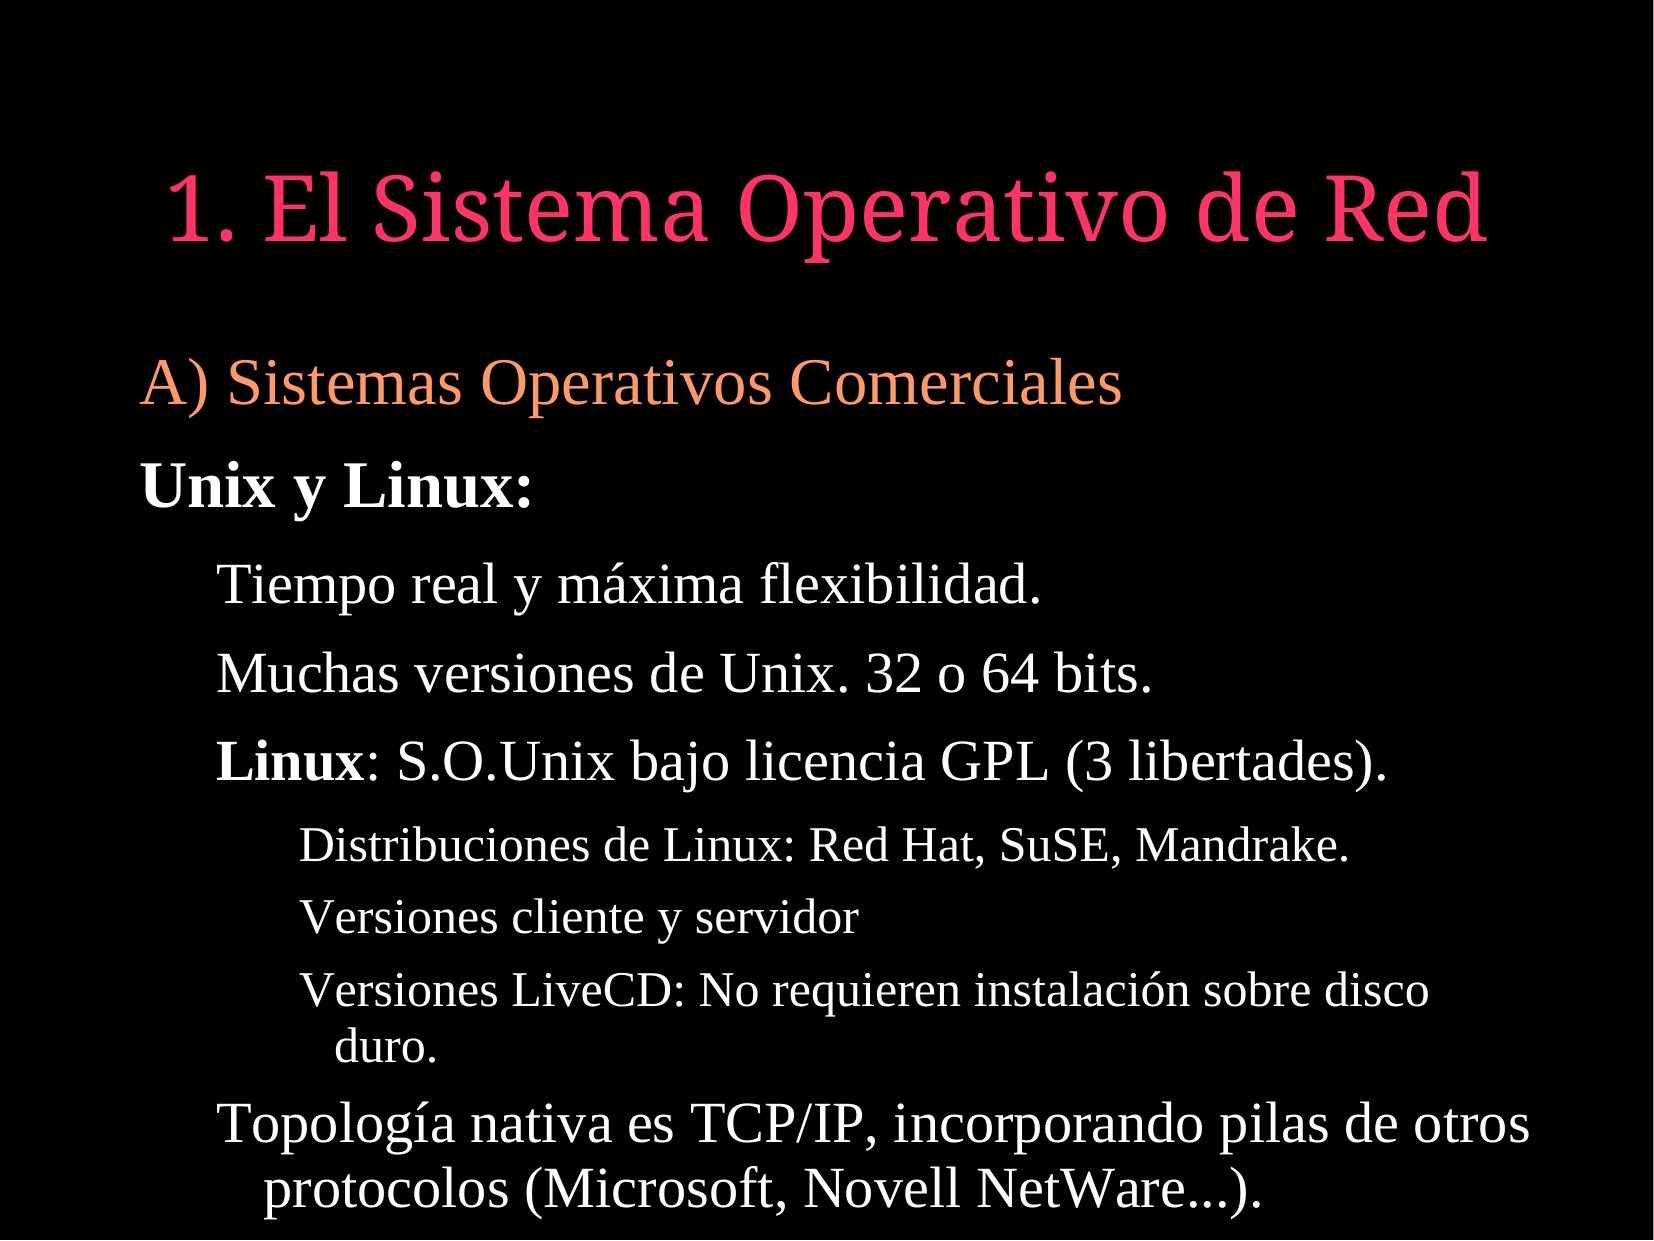

# 1. El Sistema Operativo de Red
A) Sistemas Operativos Comerciales
Unix y Linux:
Tiempo real y máxima flexibilidad.
Muchas versiones de Unix. 32 o 64 bits.
Linux: S.O.Unix bajo licencia GPL (3 libertades).
Distribuciones de Linux: Red Hat, SuSE, Mandrake.
Versiones cliente y servidor
Versiones LiveCD: No requieren instalación sobre disco duro.
Topología nativa es TCP/IP, incorporando pilas de otros protocolos (Microsoft, Novell NetWare...).